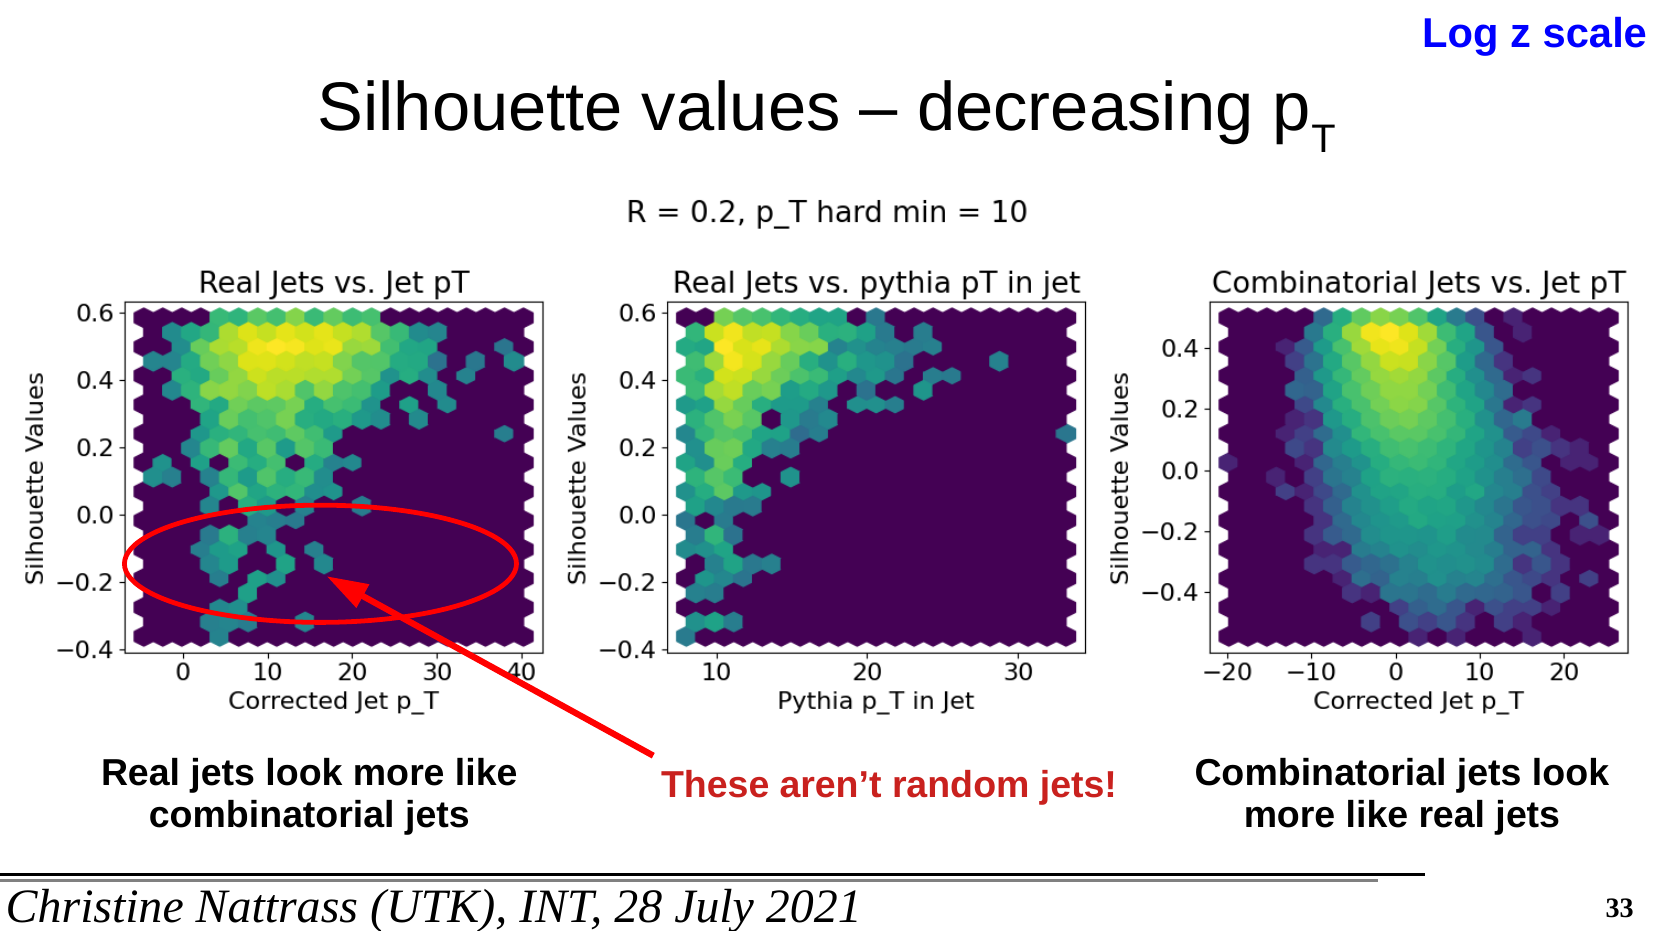

Log z scale
# Silhouette values – decreasing pT
These aren’t random jets!
Real jets look more like combinatorial jets
Combinatorial jets look more like real jets